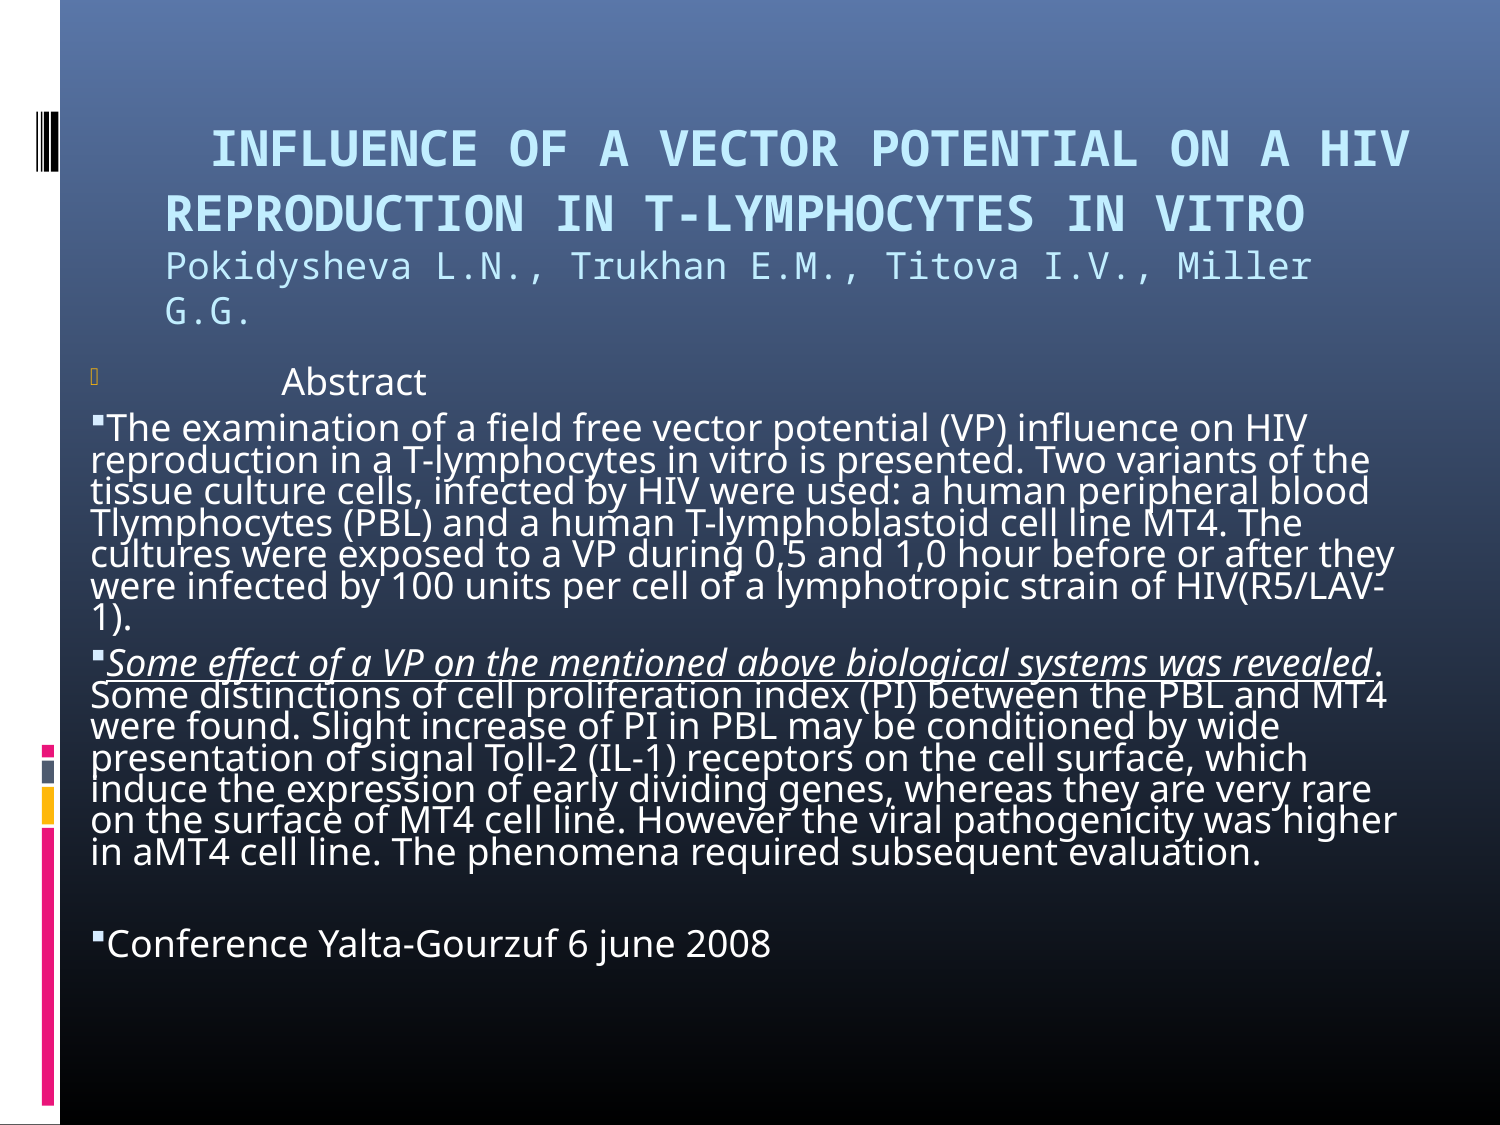

INFLUENCE OF A VECTOR POTENTIAL ON A HIV REPRODUCTION IN T-LYMPHOCYTES IN VITRO
Pokidysheva L.N., Trukhan E.M., Titova I.V., Miller G.G.
 Abstract
The examination of a field free vector potential (VP) influence on HIV reproduction in a T-lymphocytes in vitro is presented. Two variants of the tissue culture cells, infected by HIV were used: a human peripheral blood Tlymphocytes (PBL) and a human T-lymphoblastoid cell line MT4. The cultures were exposed to a VP during 0,5 and 1,0 hour before or after they were infected by 100 units per cell of a lymphotropic strain of HIV(R5/LAV-1).
Some effect of a VP on the mentioned above biological systems was revealed. Some distinctions of cell proliferation index (PI) between the PBL and MT4 were found. Slight increase of PI in PBL may be conditioned by wide presentation of signal Toll-2 (IL-1) receptors on the cell surface, which induce the expression of early dividing genes, whereas they are very rare on the surface of MT4 cell line. However the viral pathogenicity was higher in aMT4 cell line. The phenomena required subsequent evaluation.
Conference Yalta-Gourzuf 6 june 2008